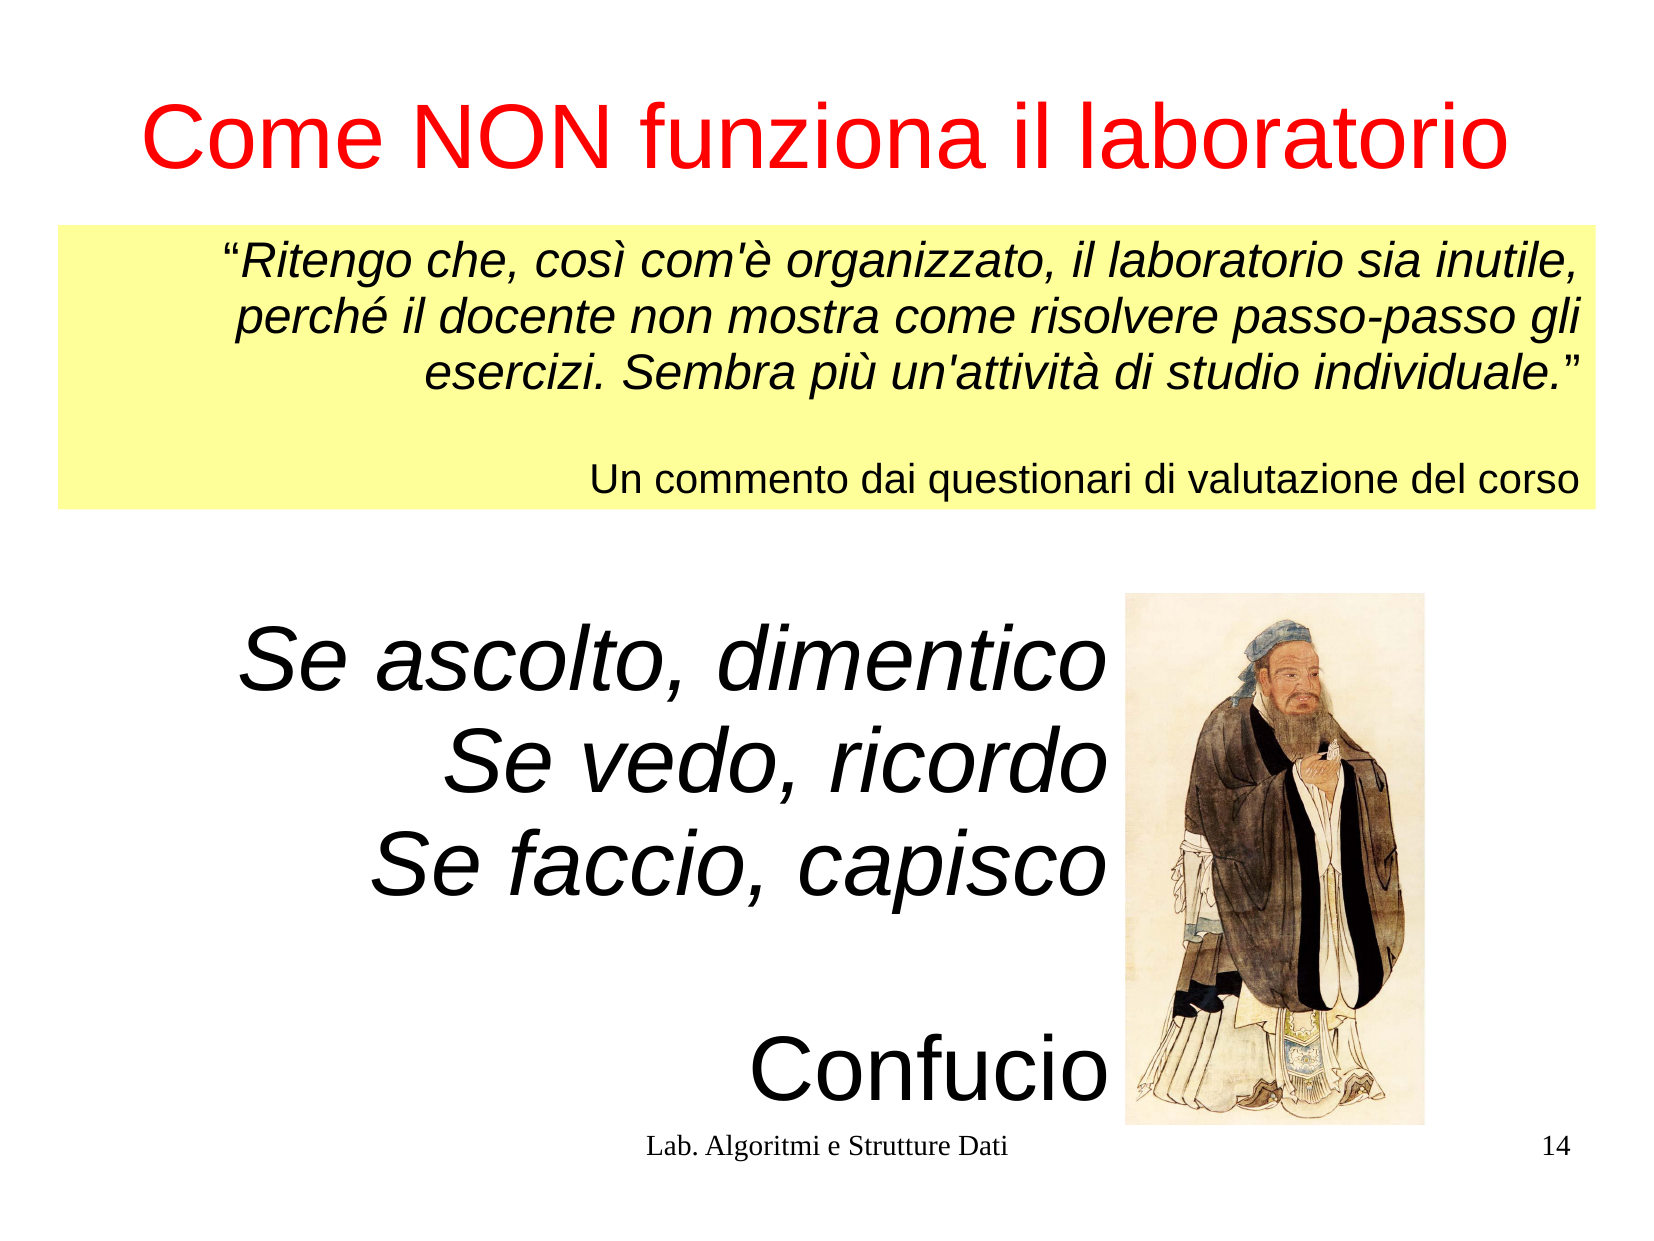

# Come NON funziona il laboratorio
“Ritengo che, così com'è organizzato, il laboratorio sia inutile, perché il docente non mostra come risolvere passo-passo gli esercizi. Sembra più un'attività di studio individuale.”
Un commento dai questionari di valutazione del corso
Se ascolto, dimentico
Se vedo, ricordo
Se faccio, capisco
Confucio
Lab. Algoritmi e Strutture Dati
14